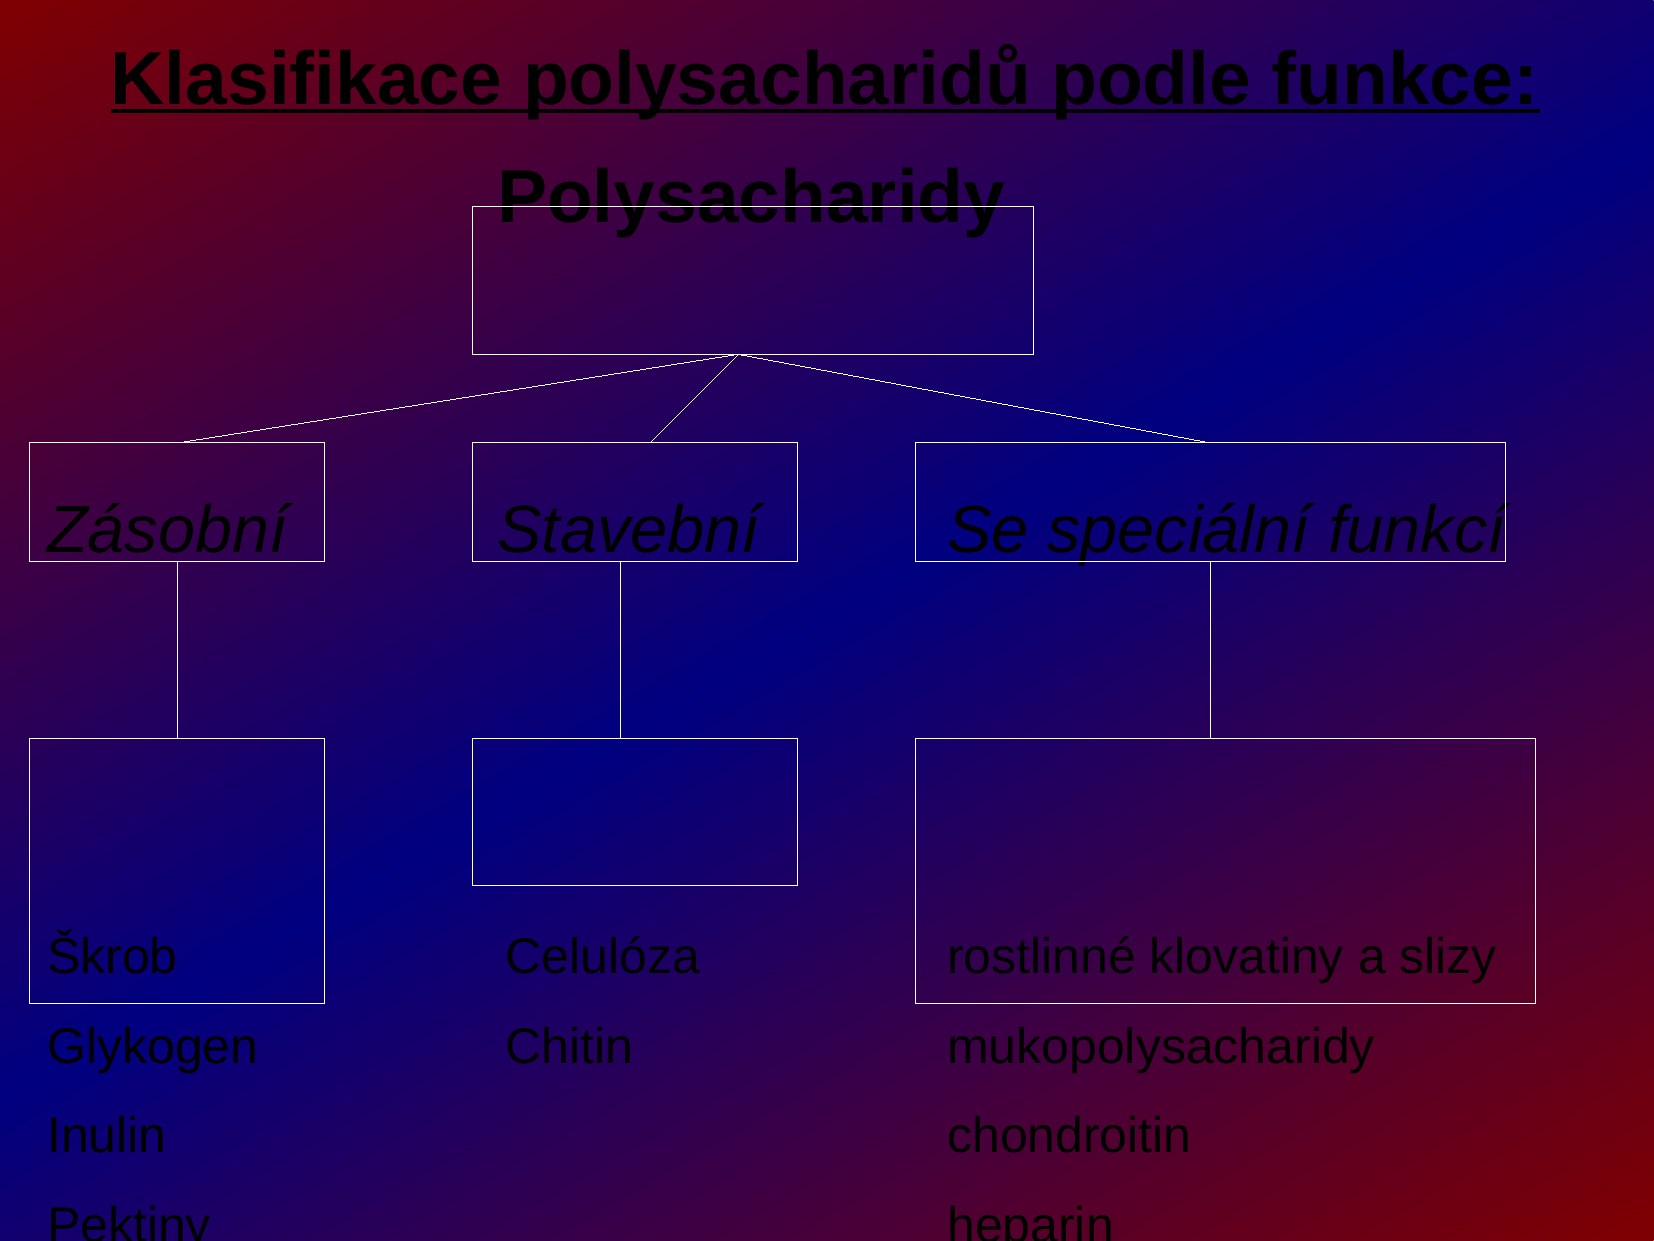

Klasifikace polysacharidů podle funkce:
# Polysacharidy
Zásobní			Stavební			Se speciální funkcí
Škrob				 Celulóza				rostlinné klovatiny a slizy
Glykogen			 Chitin					mukopolysacharidy
Inulin											chondroitin
Pektiny										heparin